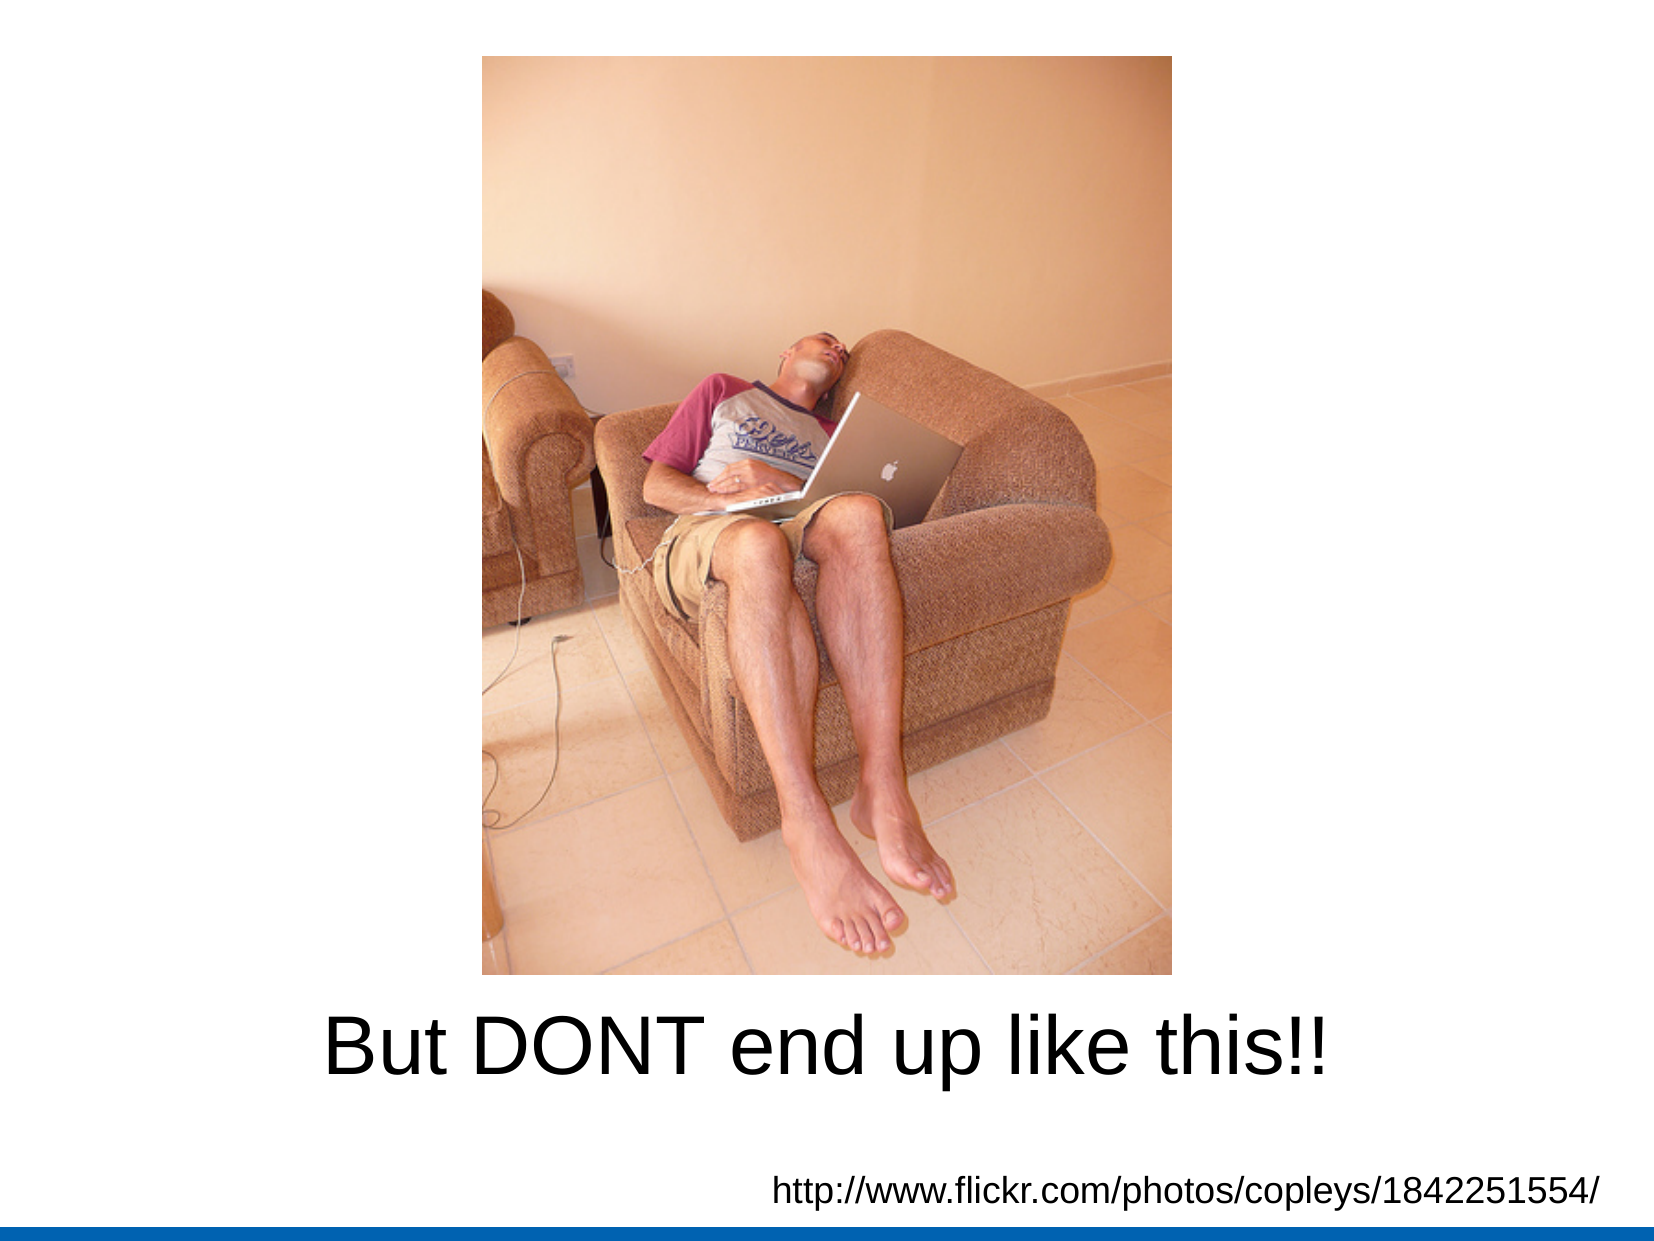

# But DONT end up like this!!
http://www.flickr.com/photos/copleys/1842251554/